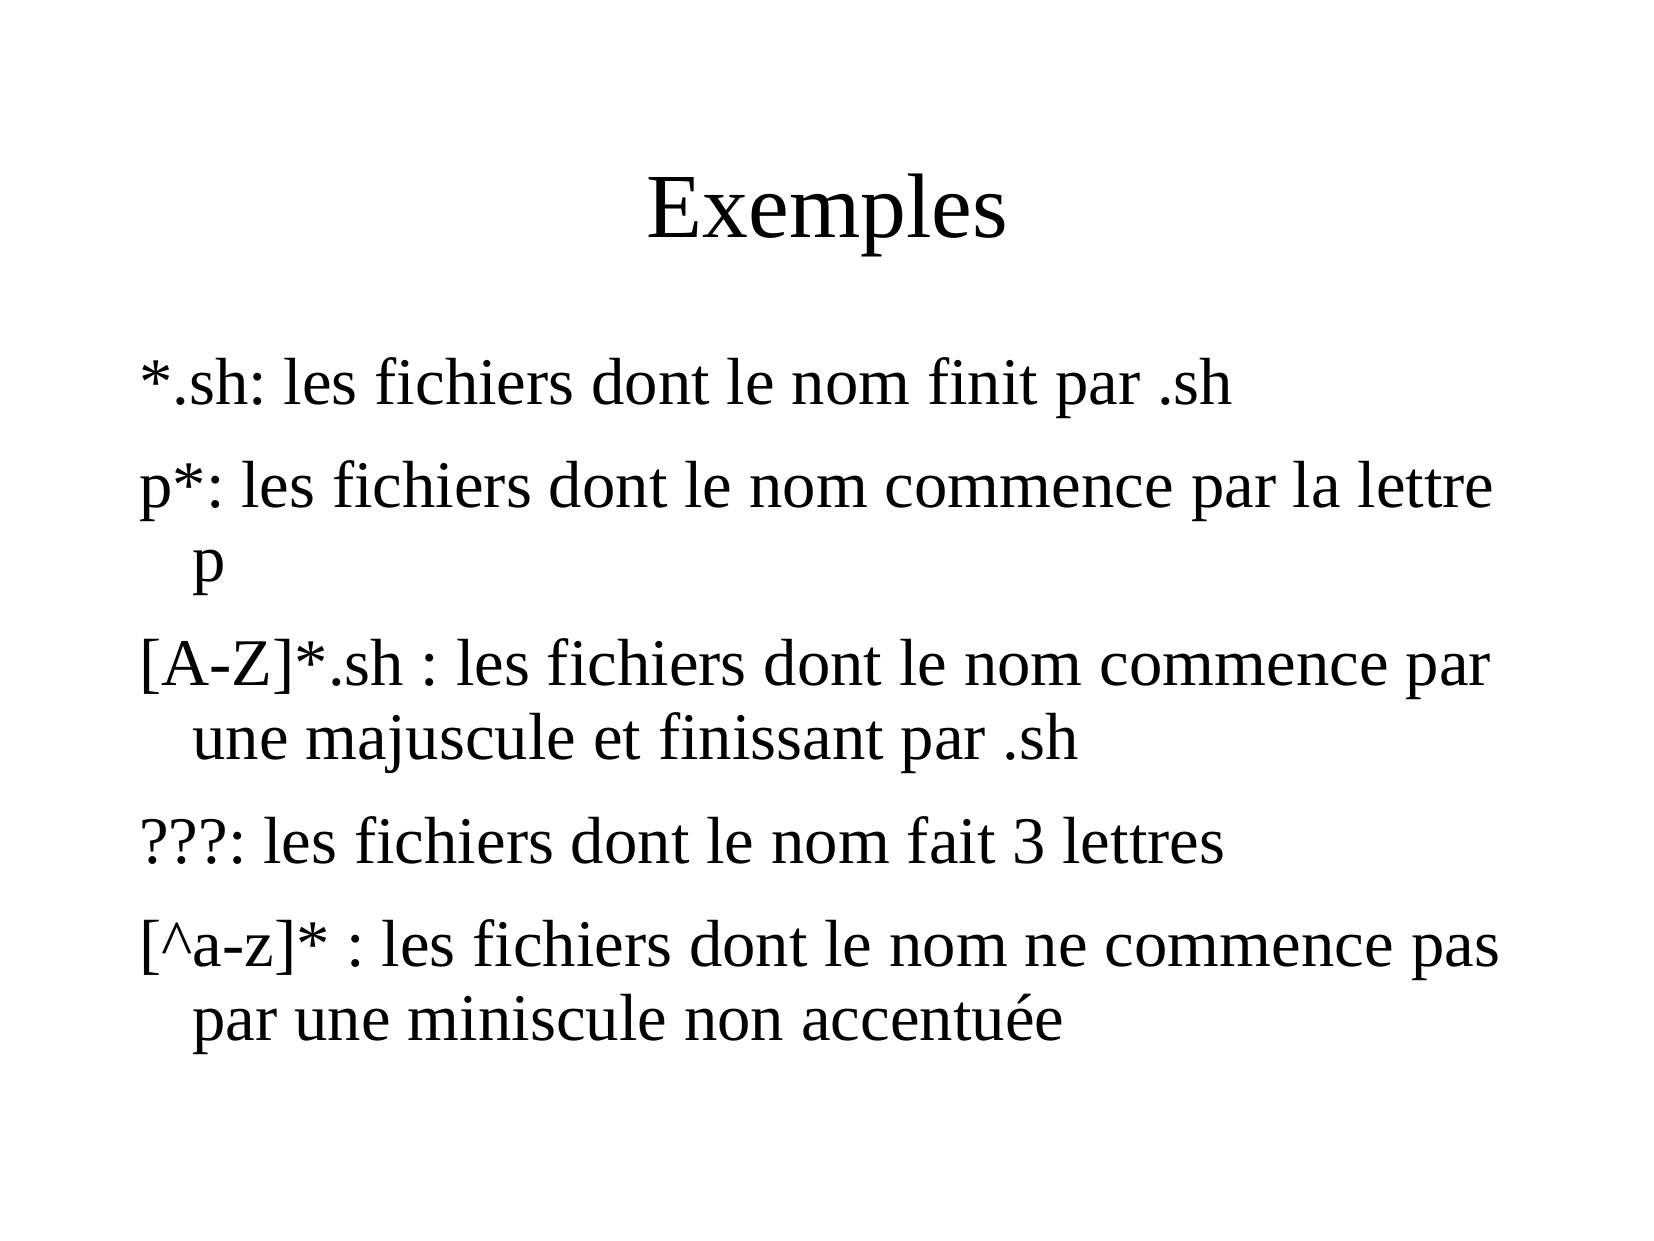

# Exemples
*.sh: les fichiers dont le nom finit par .sh
p*: les fichiers dont le nom commence par la lettre p
[A-Z]*.sh : les fichiers dont le nom commence par une majuscule et finissant par .sh
???: les fichiers dont le nom fait 3 lettres
[^a-z]* : les fichiers dont le nom ne commence pas par une miniscule non accentuée